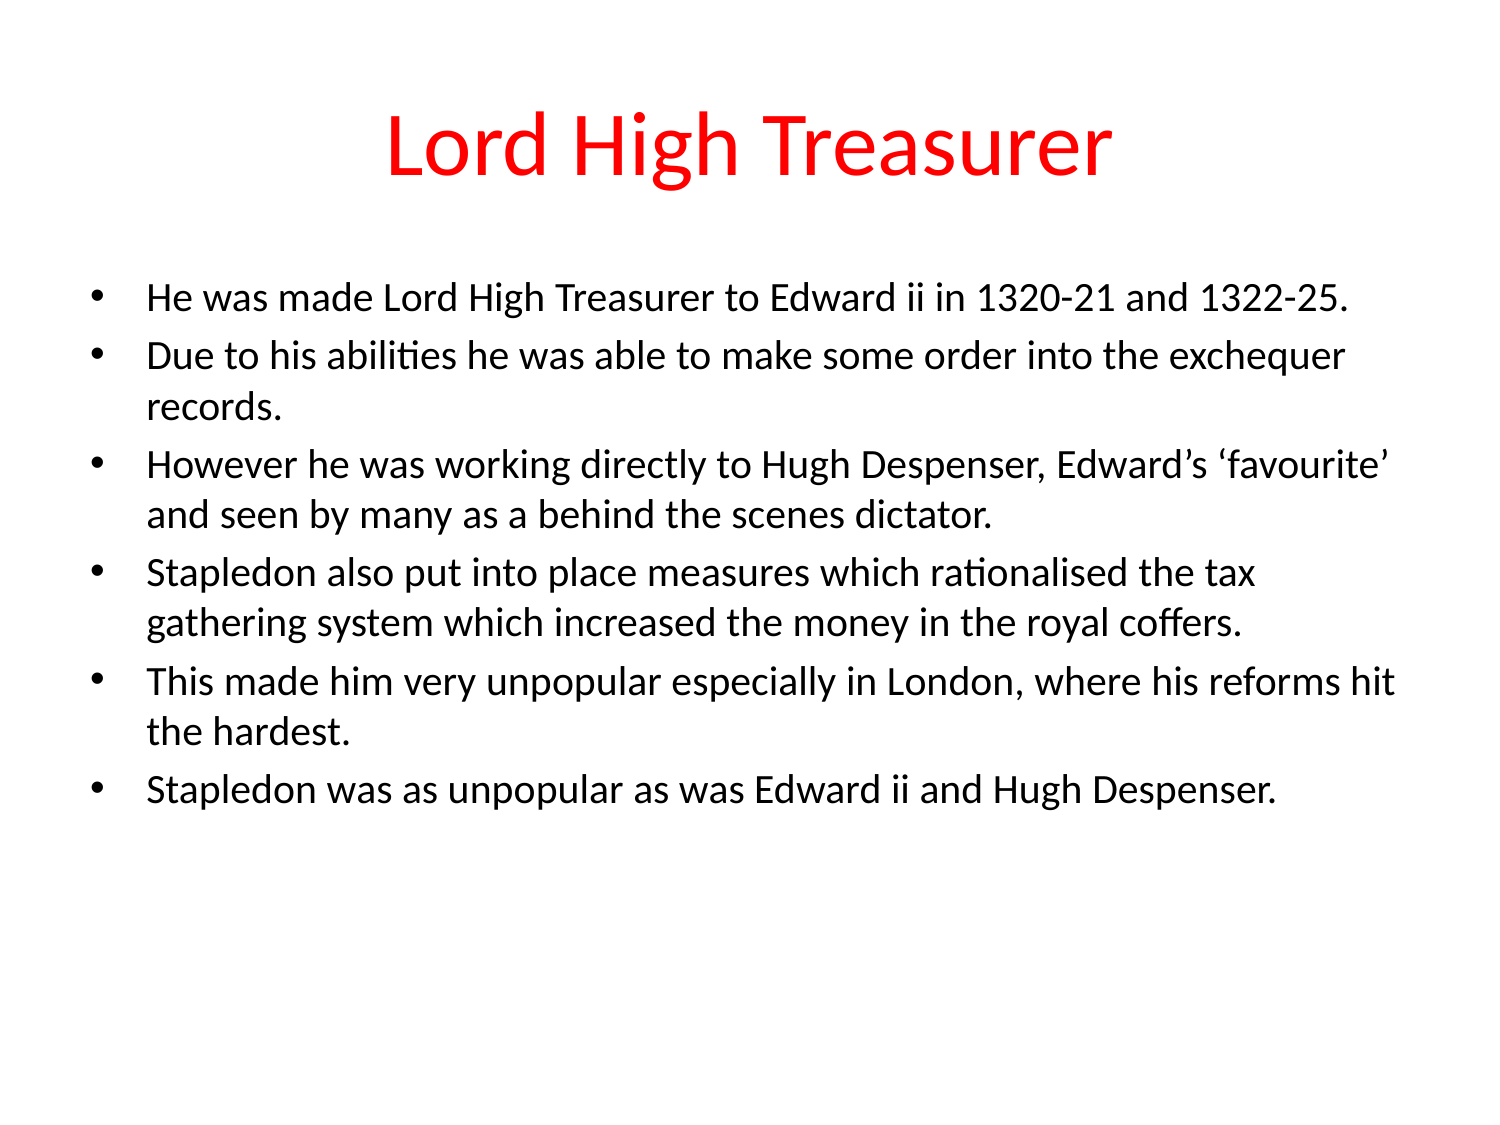

# Lord High Treasurer
He was made Lord High Treasurer to Edward ii in 1320-21 and 1322-25.
Due to his abilities he was able to make some order into the exchequer records.
However he was working directly to Hugh Despenser, Edward’s ‘favourite’ and seen by many as a behind the scenes dictator.
Stapledon also put into place measures which rationalised the tax gathering system which increased the money in the royal coffers.
This made him very unpopular especially in London, where his reforms hit the hardest.
Stapledon was as unpopular as was Edward ii and Hugh Despenser.